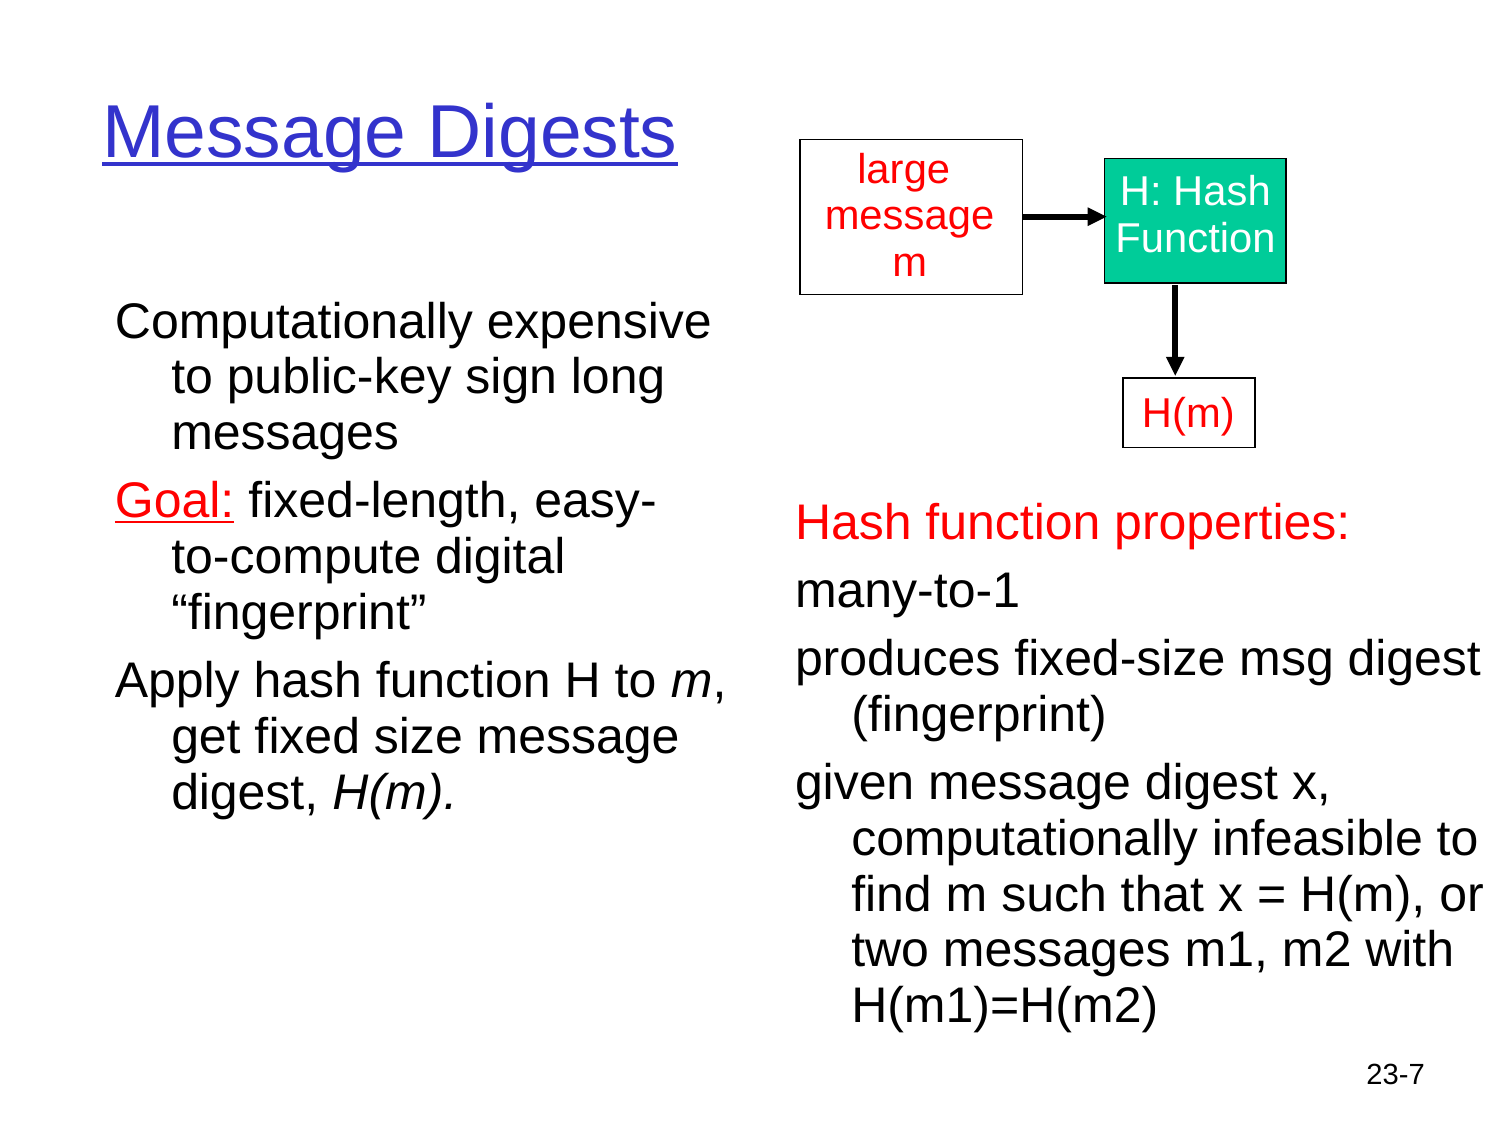

# Message Digests
large
message
m
H: Hash
Function
Computationally expensive to public-key sign long messages
Goal: fixed-length, easy- to-compute digital “fingerprint”
Apply hash function H to m, get fixed size message digest, H(m).
H(m)
Hash function properties:
many-to-1
produces fixed-size msg digest (fingerprint)
given message digest x, computationally infeasible to find m such that x = H(m), or two messages m1, m2 with H(m1)=H(m2)
7